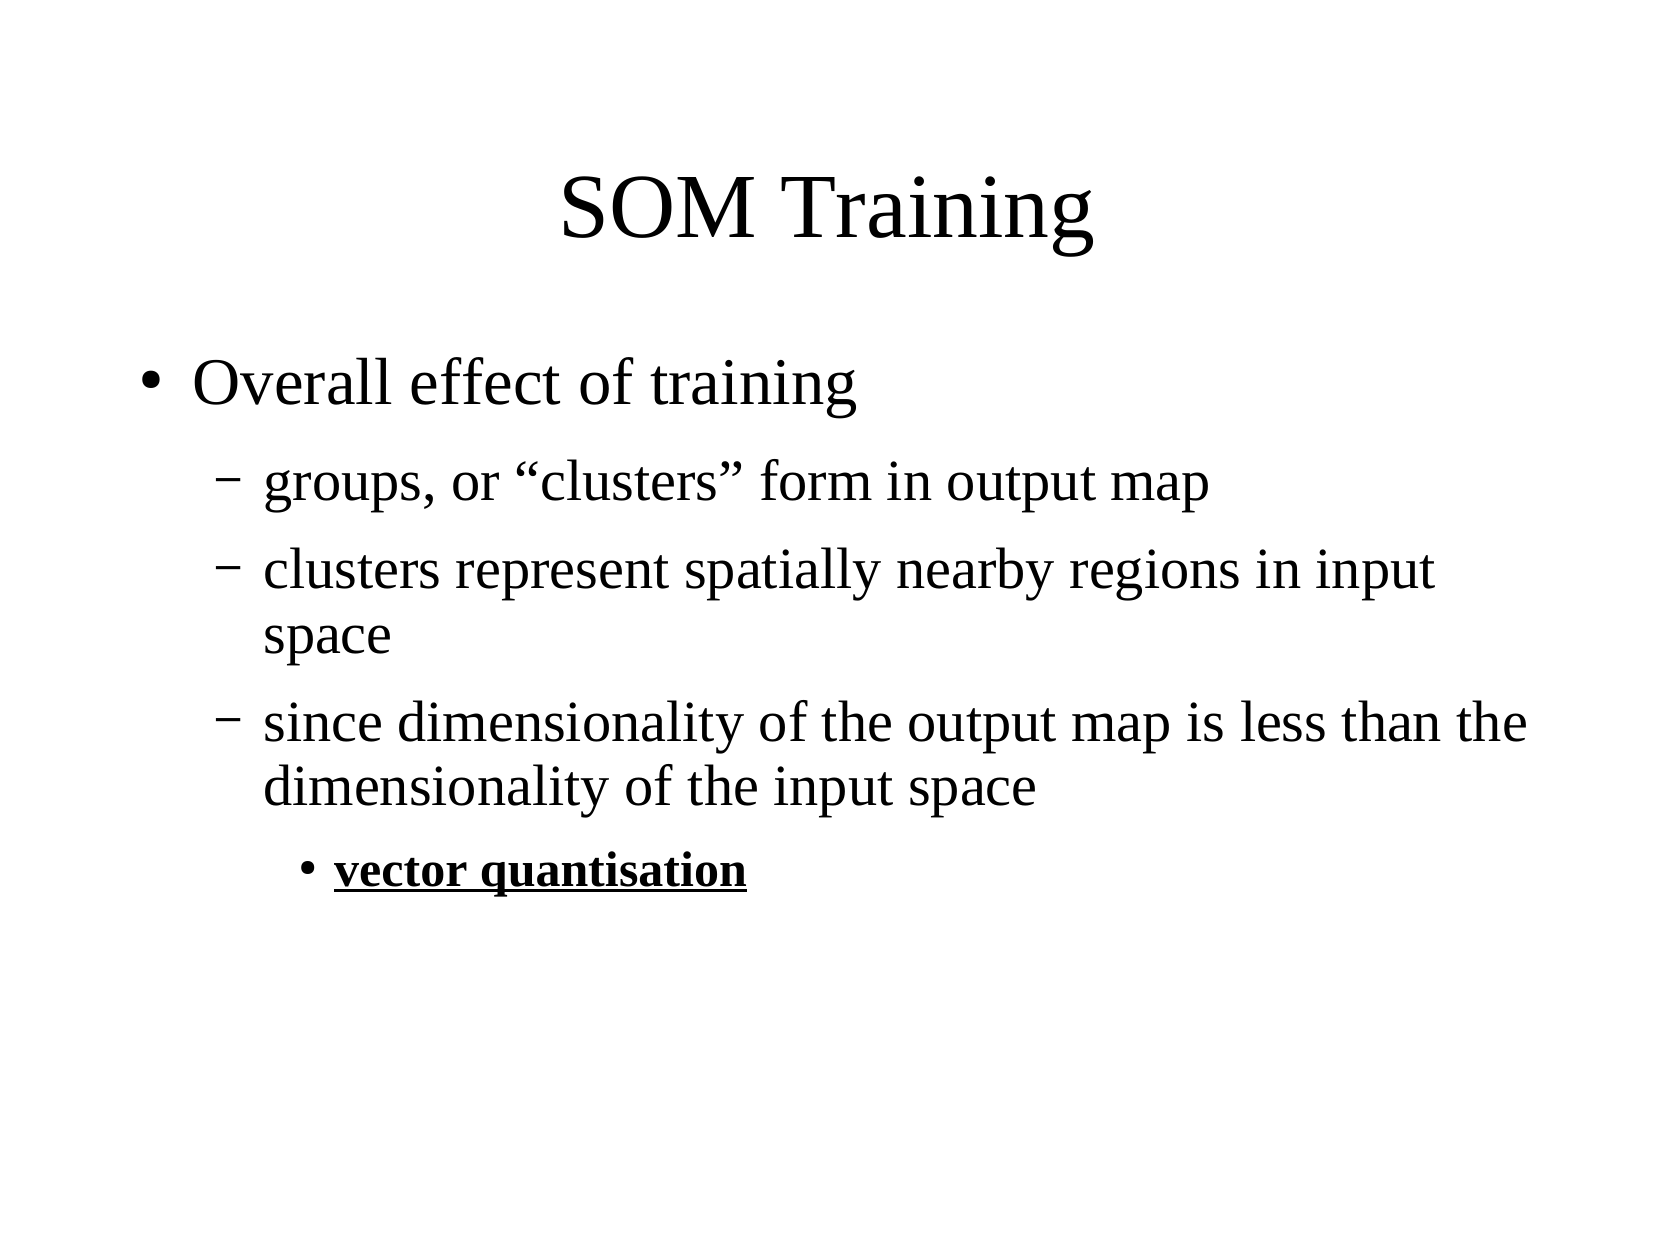

# SOM Training
Overall effect of training
groups, or “clusters” form in output map
clusters represent spatially nearby regions in input space
since dimensionality of the output map is less than the dimensionality of the input space
vector quantisation